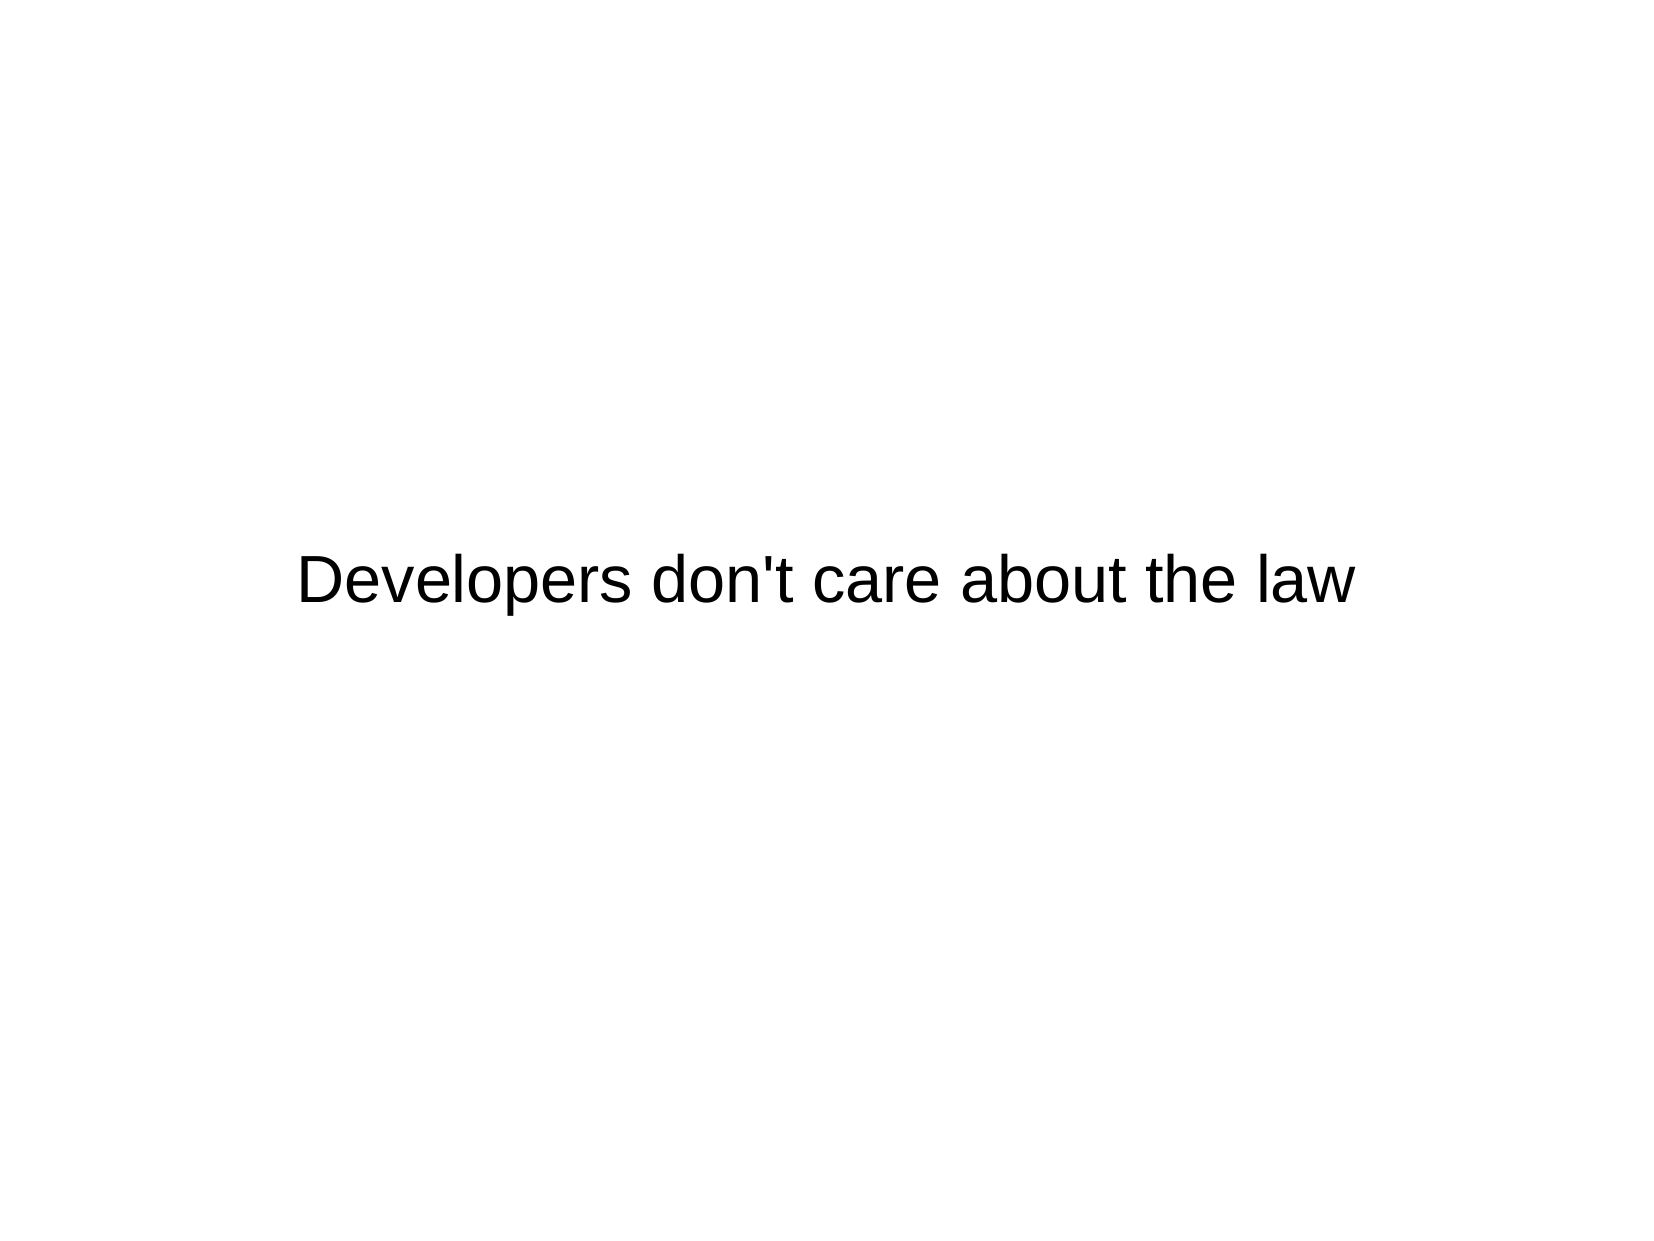

# Developers don't care about the law